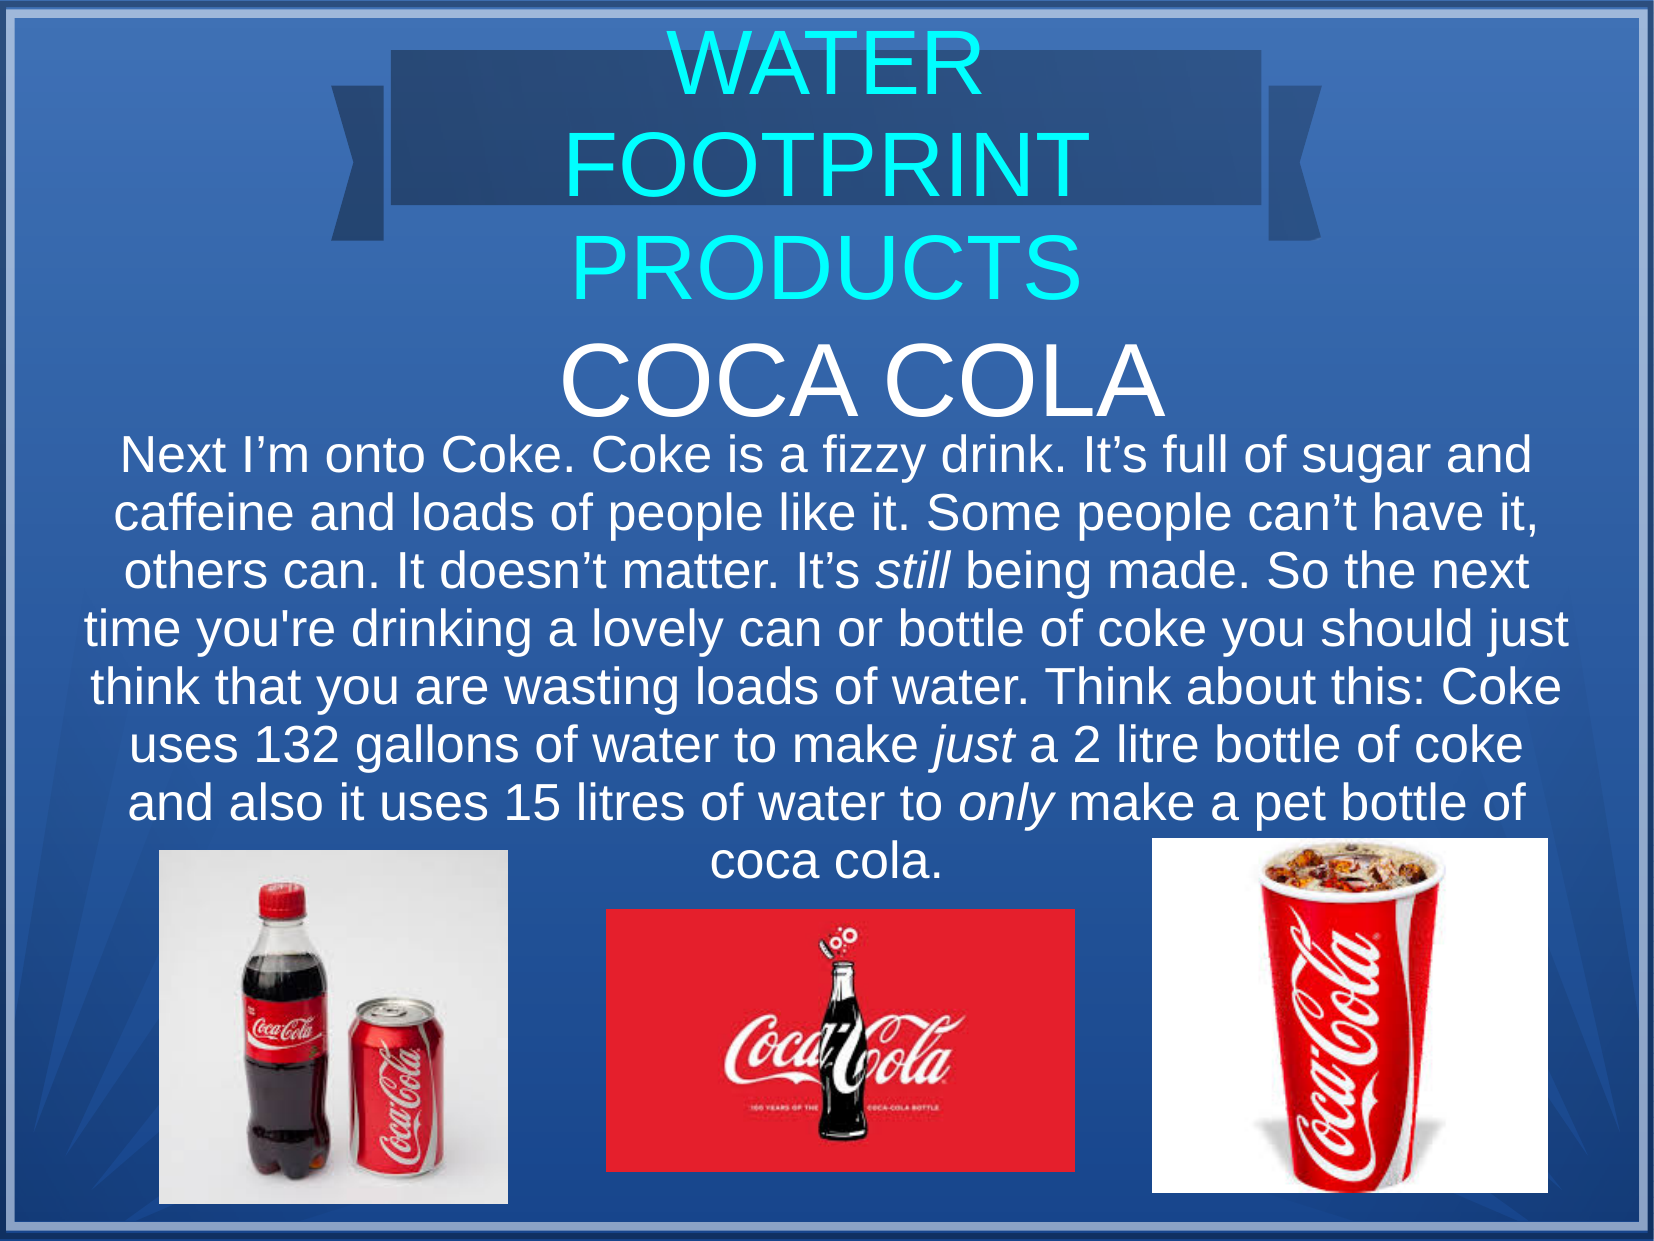

# WATER FOOTPRINT PRODUCTS
COCA COLA
Next I’m onto Coke. Coke is a fizzy drink. It’s full of sugar and caffeine and loads of people like it. Some people can’t have it, others can. It doesn’t matter. It’s still being made. So the next time you're drinking a lovely can or bottle of coke you should just think that you are wasting loads of water. Think about this: Coke uses 132 gallons of water to make just a 2 litre bottle of coke and also it uses 15 litres of water to only make a pet bottle of coca cola.